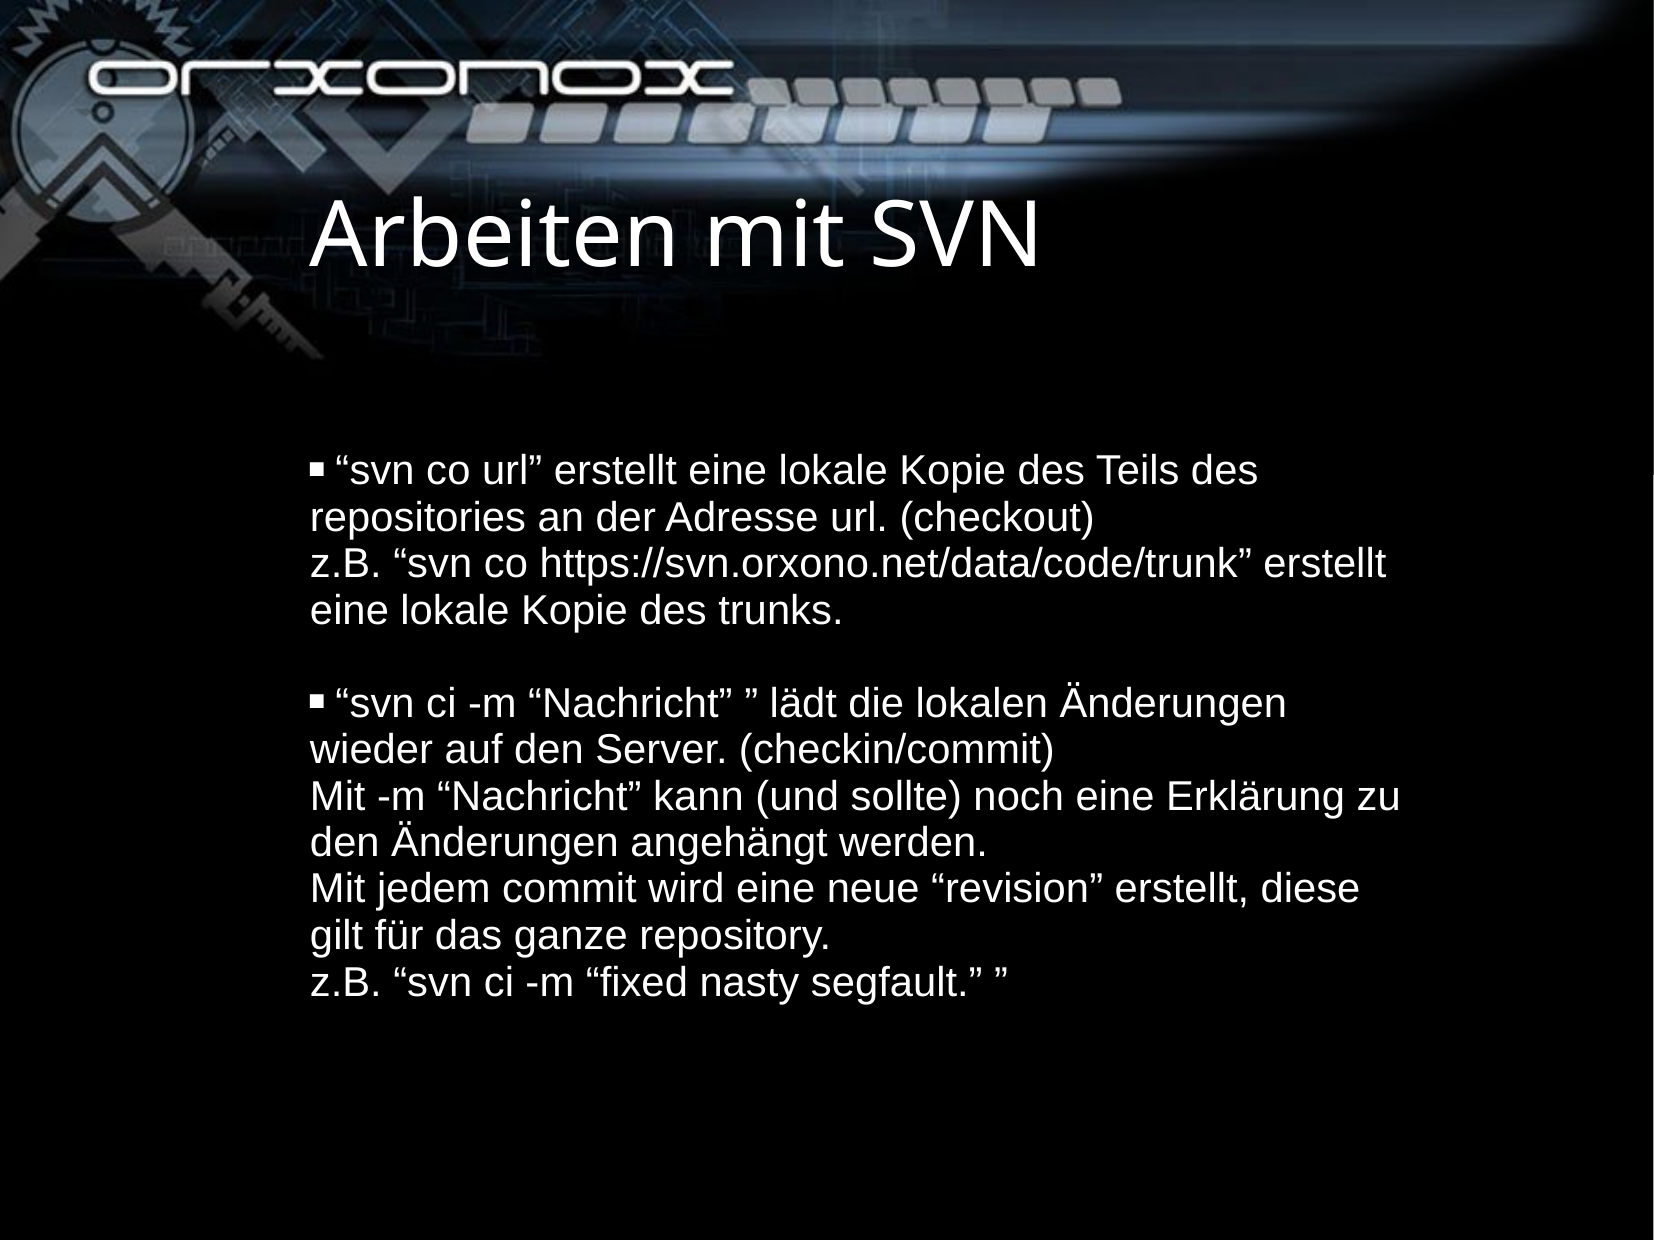

Arbeiten mit SVN
 “svn co url” erstellt eine lokale Kopie des Teils des repositories an der Adresse url. (checkout)
z.B. “svn co https://svn.orxono.net/data/code/trunk” erstellt eine lokale Kopie des trunks.
 “svn ci -m “Nachricht” ” lädt die lokalen Änderungen wieder auf den Server. (checkin/commit)
Mit -m “Nachricht” kann (und sollte) noch eine Erklärung zu den Änderungen angehängt werden.
Mit jedem commit wird eine neue “revision” erstellt, diese gilt für das ganze repository.
z.B. “svn ci -m “fixed nasty segfault.” ”